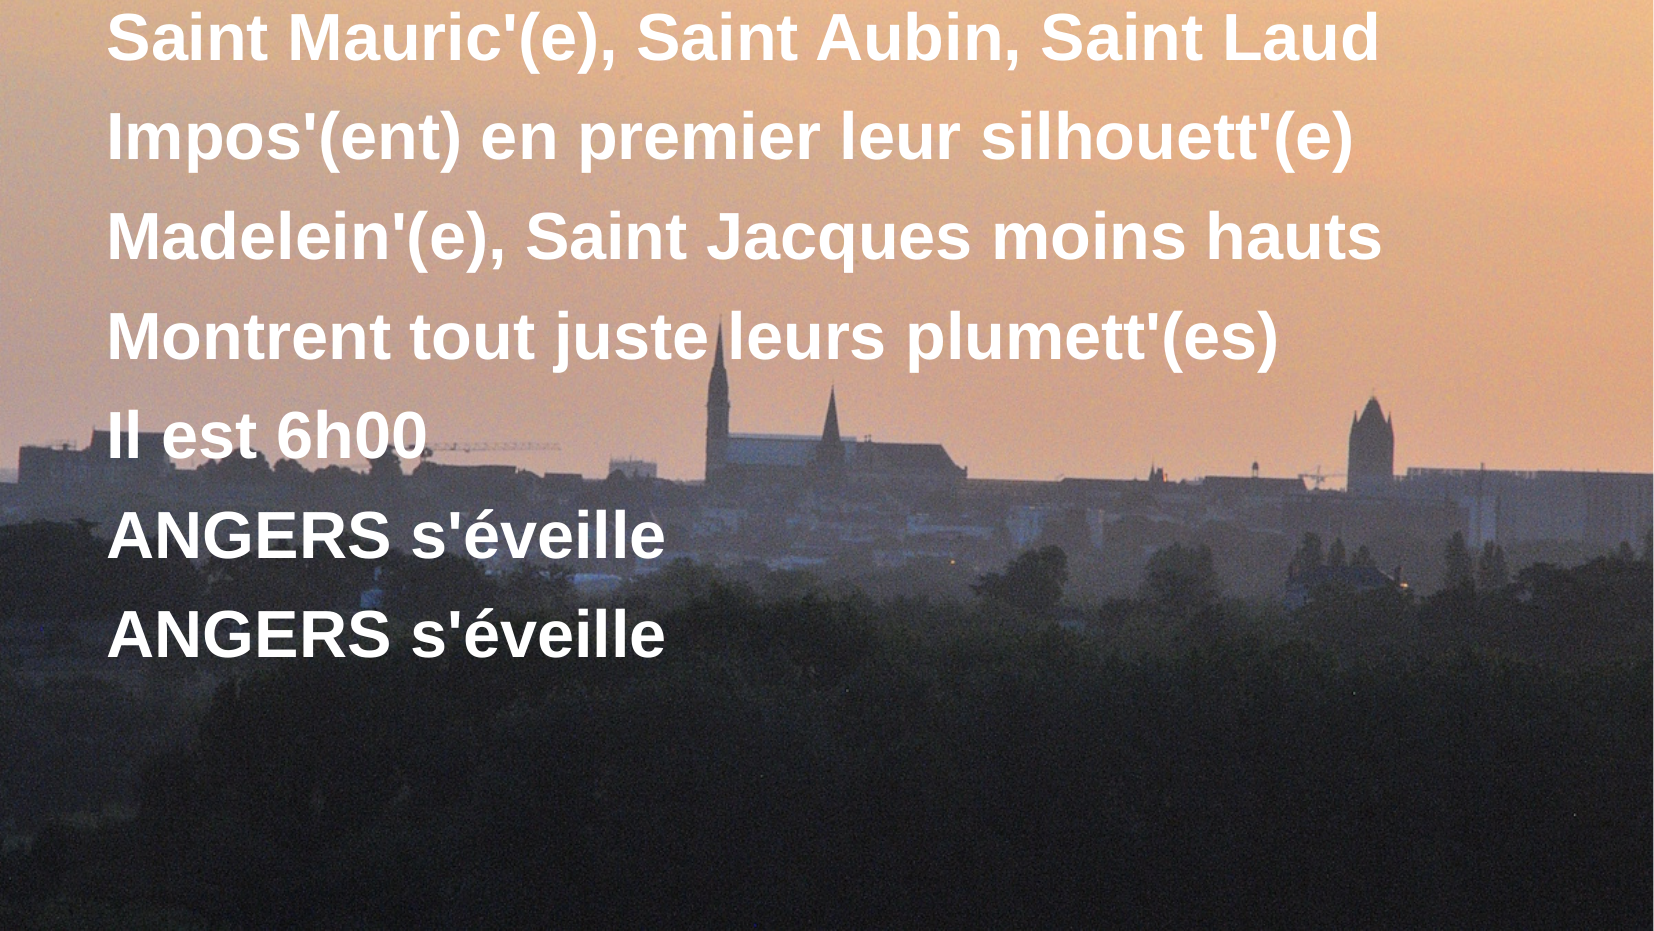

# Saint Mauric'(e), Saint Aubin, Saint Laud
Impos'(ent) en premier leur silhouett'(e)
Madelein'(e), Saint Jacques moins hauts
Montrent tout juste leurs plumett'(es)
Il est 6h00
ANGERS s'éveille
ANGERS s'éveille